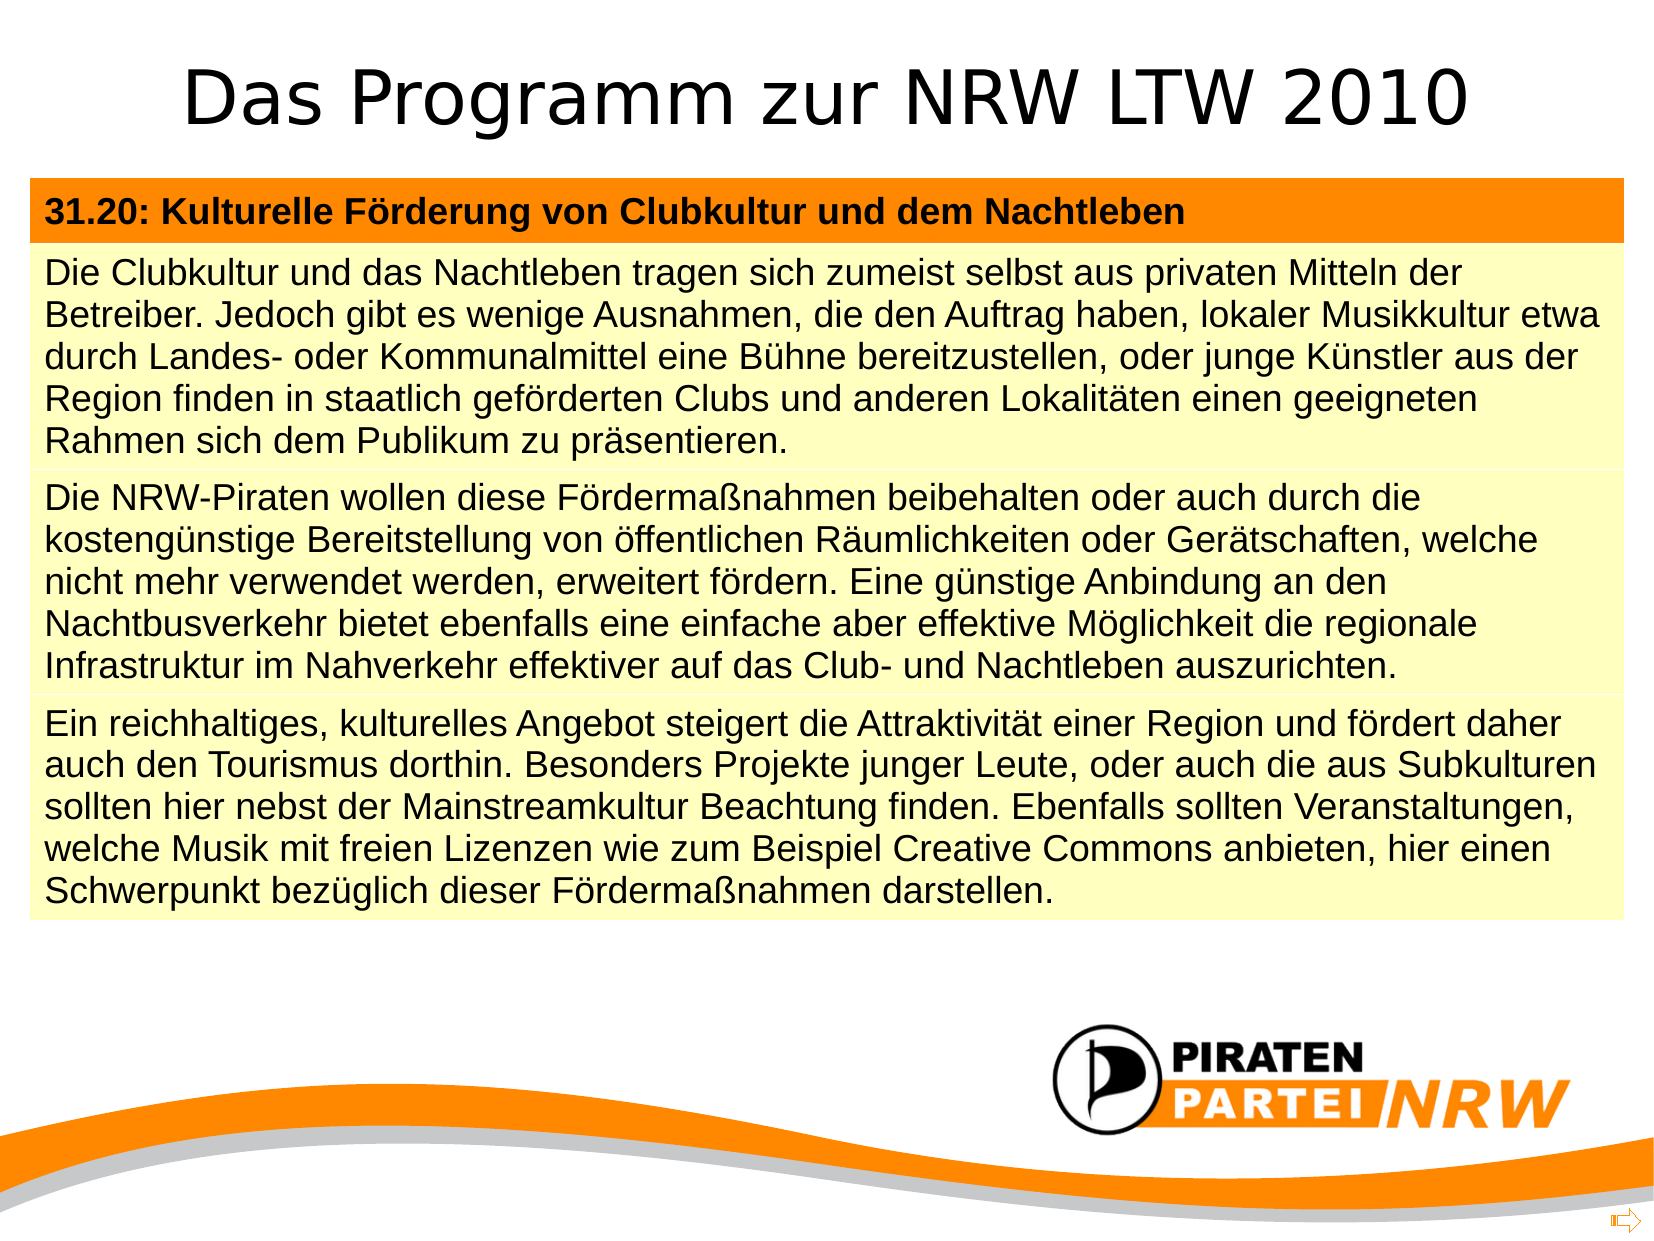

# Das Programm zur NRW LTW 2010
| 31.20: ﻿Kulturelle Förderung von Clubkultur und dem Nachtleben |
| --- |
| Die Clubkultur und das Nachtleben tragen sich zumeist selbst aus privaten Mitteln der Betreiber. Jedoch gibt es wenige Ausnahmen, die den Auftrag haben, lokaler Musikkultur etwa durch Landes- oder Kommunalmittel eine Bühne bereitzustellen, oder junge Künstler aus der Region finden in staatlich geförderten Clubs und anderen Lokalitäten einen geeigneten Rahmen sich dem Publikum zu präsentieren. |
| Die NRW-Piraten wollen diese Fördermaßnahmen beibehalten oder auch durch die kostengünstige Bereitstellung von öffentlichen Räumlichkeiten oder Gerätschaften, welche nicht mehr verwendet werden, erweitert fördern. Eine günstige Anbindung an den Nachtbusverkehr bietet ebenfalls eine einfache aber effektive Möglichkeit die regionale Infrastruktur im Nahverkehr effektiver auf das Club- und Nachtleben auszurichten. |
| Ein reichhaltiges, kulturelles Angebot steigert die Attraktivität einer Region und fördert daher auch den Tourismus dorthin. Besonders Projekte junger Leute, oder auch die aus Subkulturen sollten hier nebst der Mainstreamkultur Beachtung finden. Ebenfalls sollten Veranstaltungen, welche Musik mit freien Lizenzen wie zum Beispiel Creative Commons anbieten, hier einen Schwerpunkt bezüglich dieser Fördermaßnahmen darstellen. |